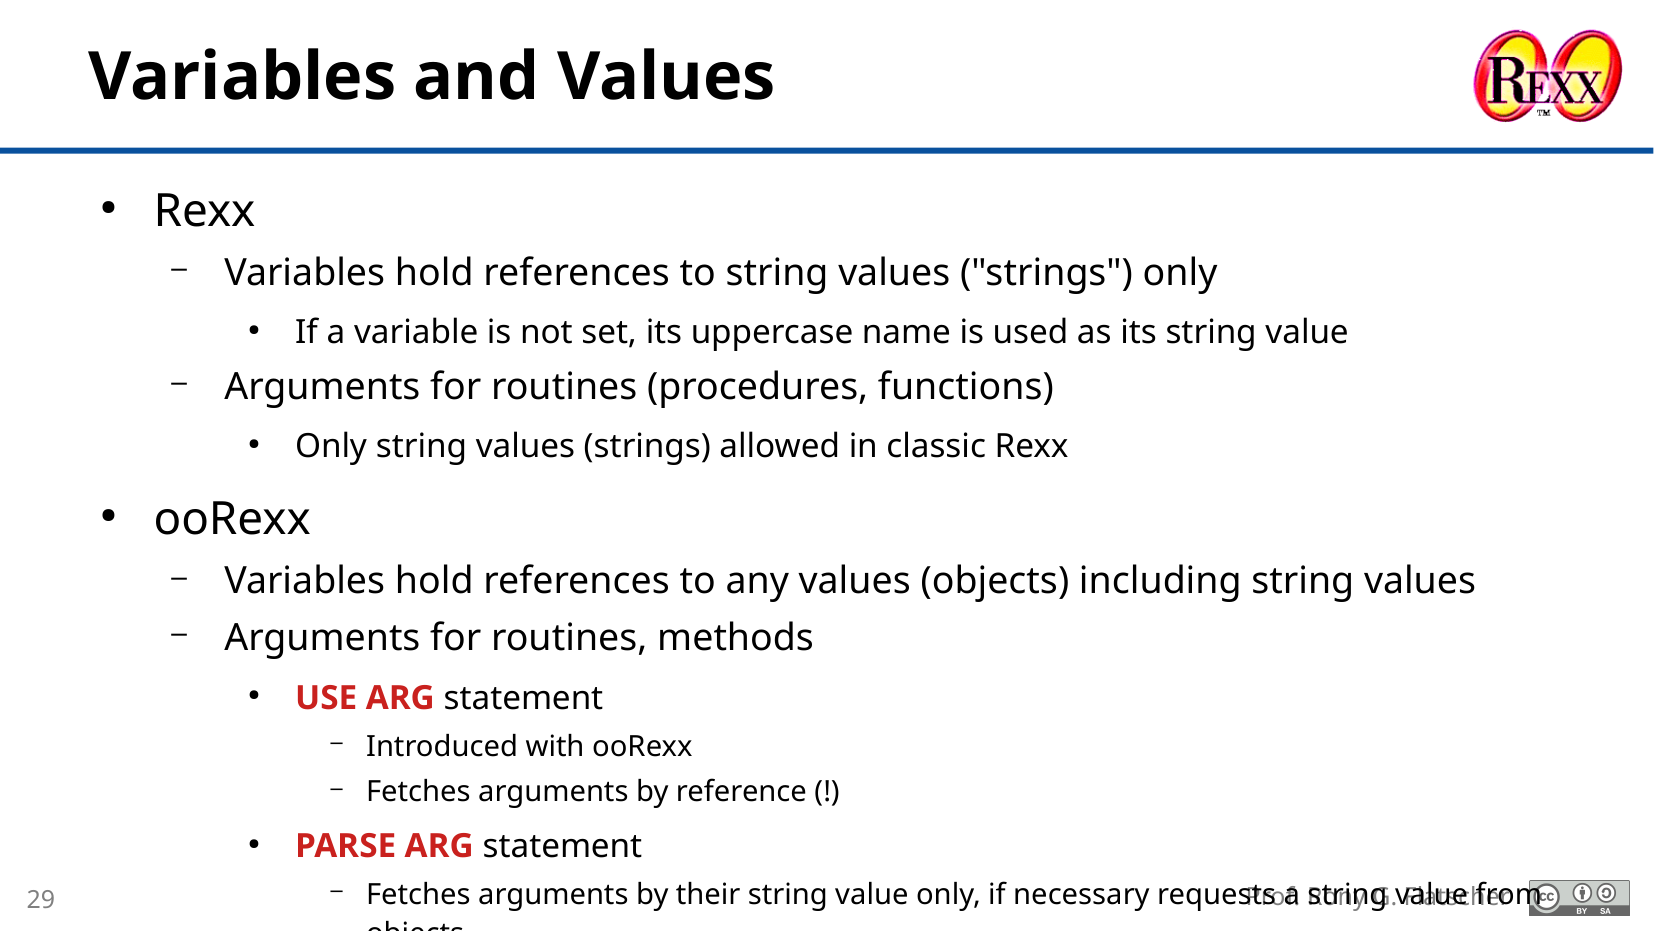

# Variables and Values
Rexx
Variables hold references to string values ("strings") only
If a variable is not set, its uppercase name is used as its string value
Arguments for routines (procedures, functions)
Only string values (strings) allowed in classic Rexx
ooRexx
Variables hold references to any values (objects) including string values
Arguments for routines, methods
USE ARG statement
Introduced with ooRexx
Fetches arguments by reference (!)
PARSE ARG statement
Fetches arguments by their string value only, if necessary requests a string value from objects